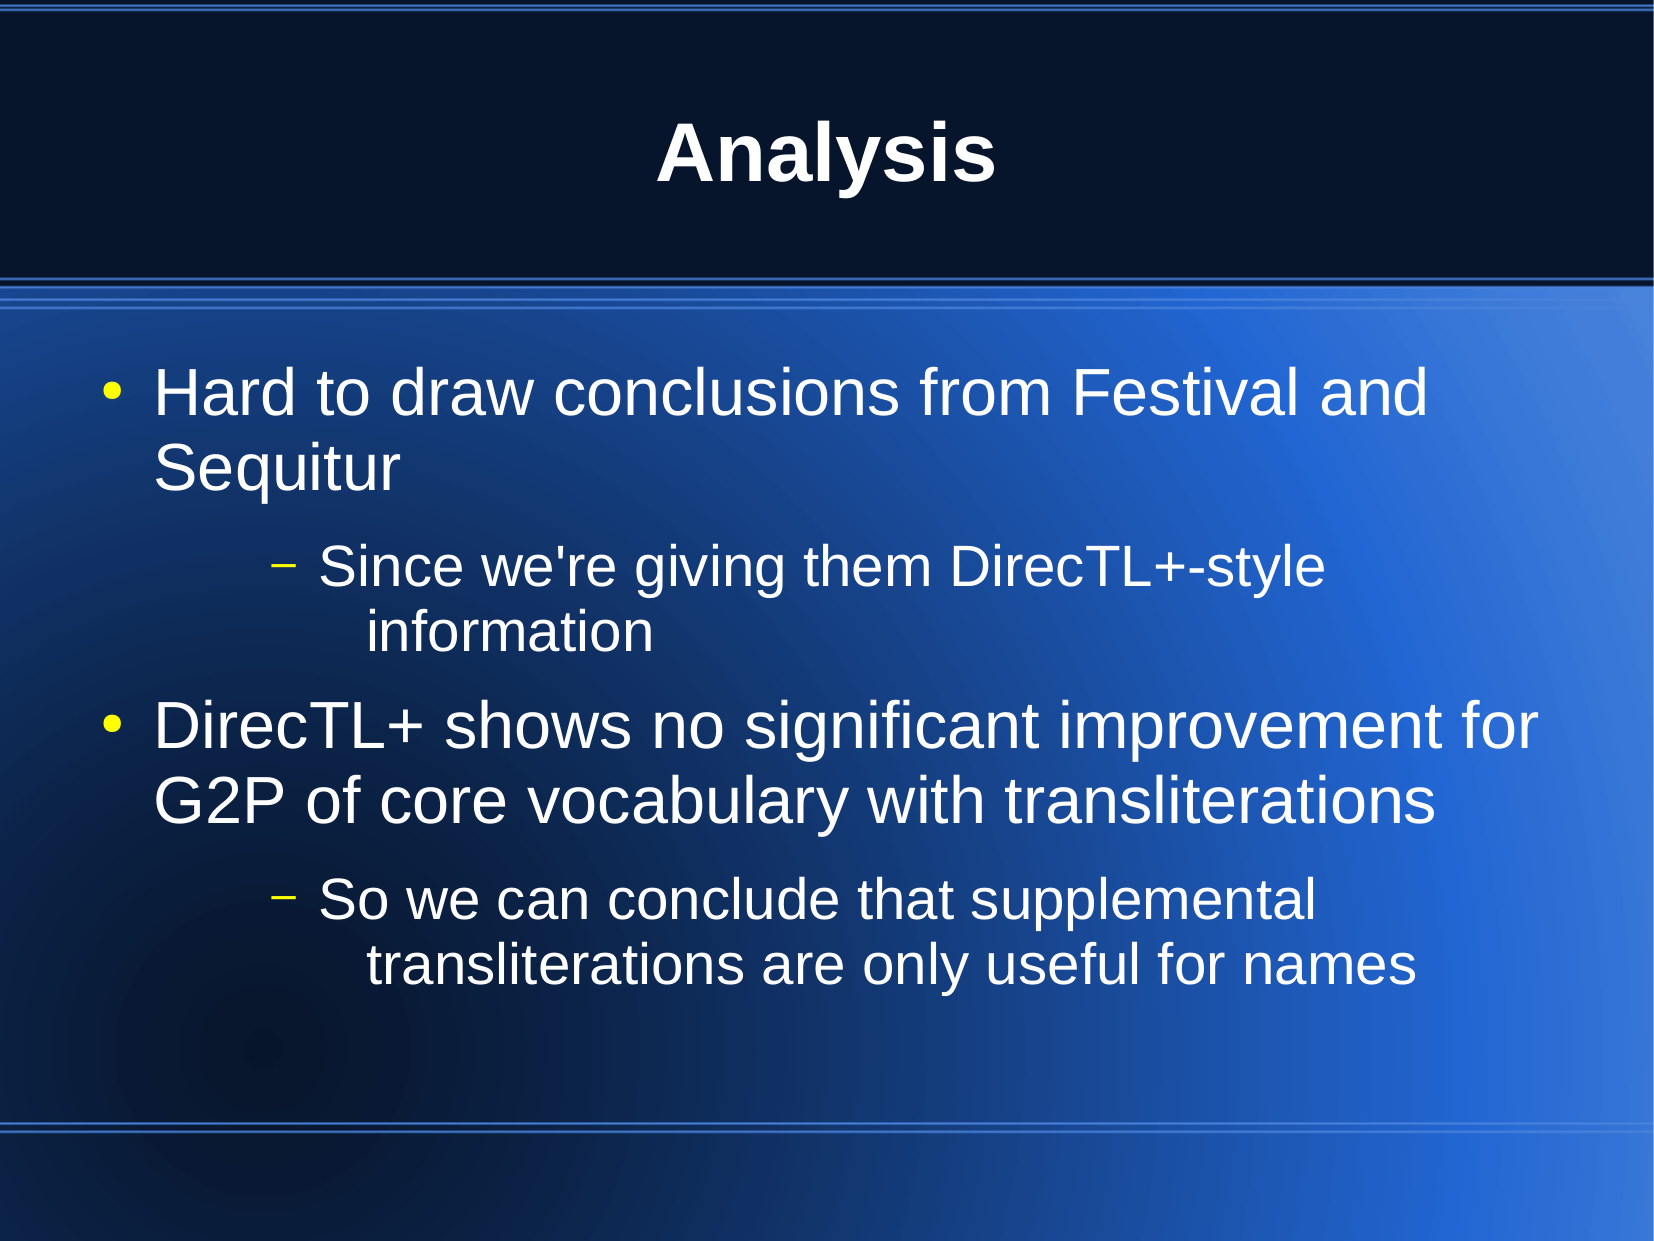

# Analysis
Hard to draw conclusions from Festival and Sequitur
Since we're giving them DirecTL+-style information
DirecTL+ shows no significant improvement for G2P of core vocabulary with transliterations
So we can conclude that supplemental transliterations are only useful for names